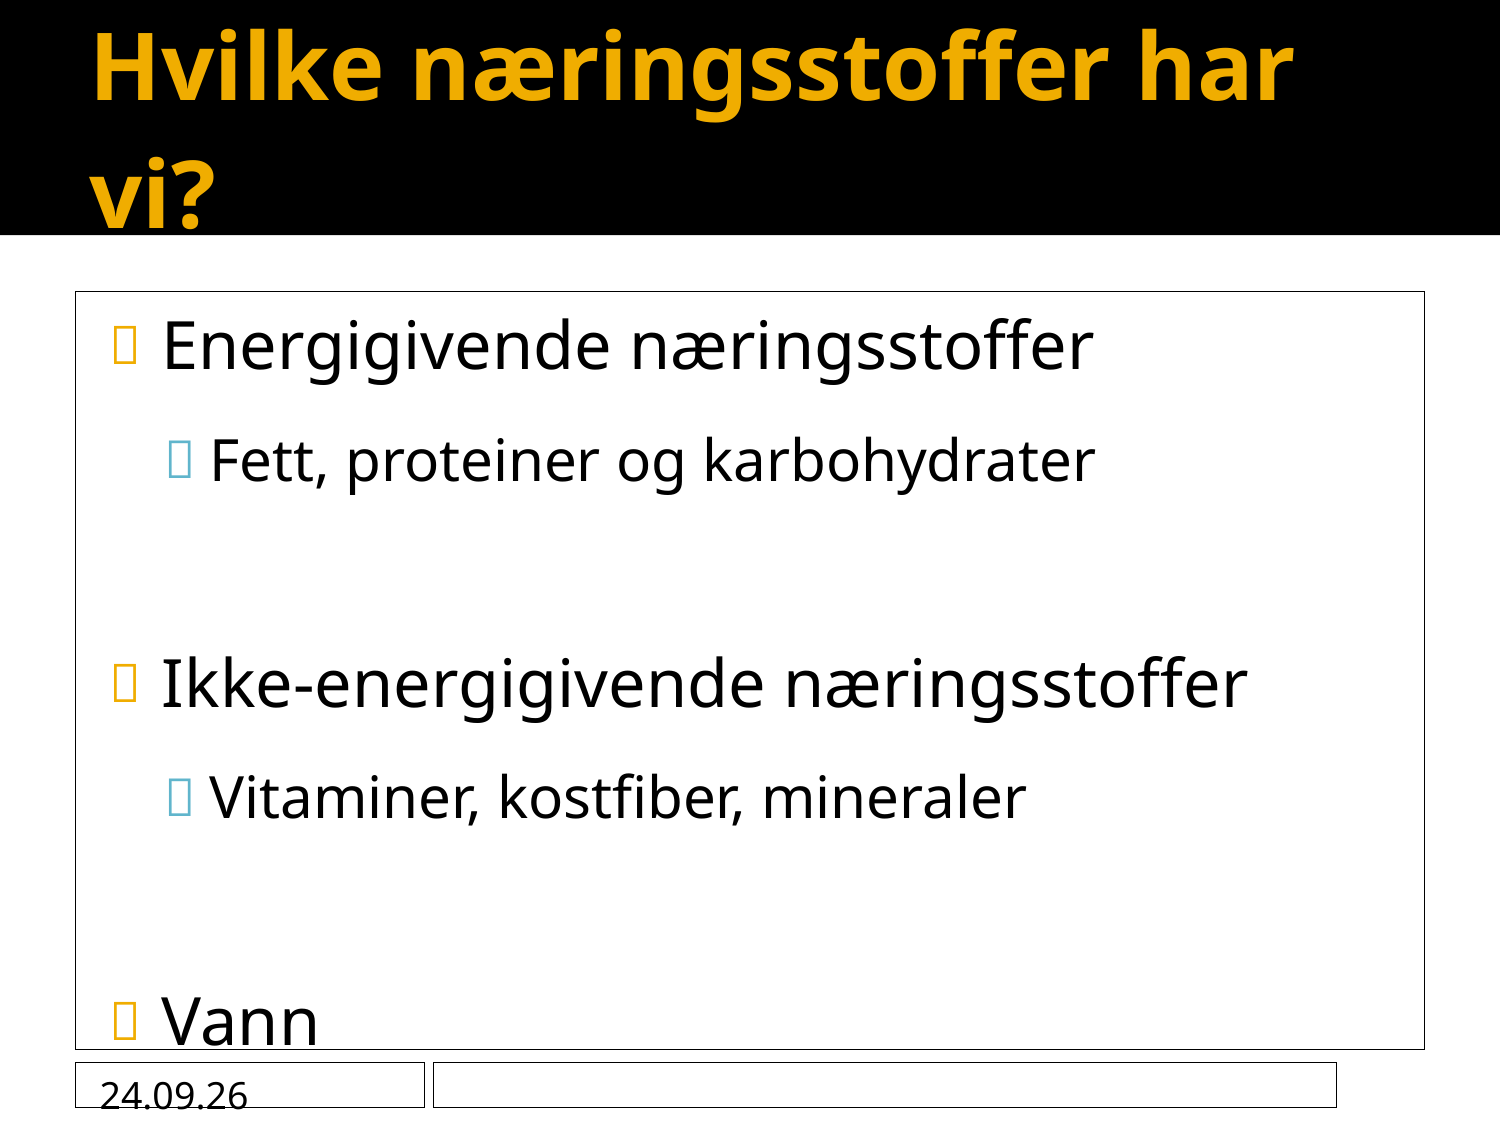

# Hvilke næringsstoffer har vi?
Energigivende næringsstoffer
Fett, proteiner og karbohydrater
Ikke-energigivende næringsstoffer
Vitaminer, kostfiber, mineraler
Vann